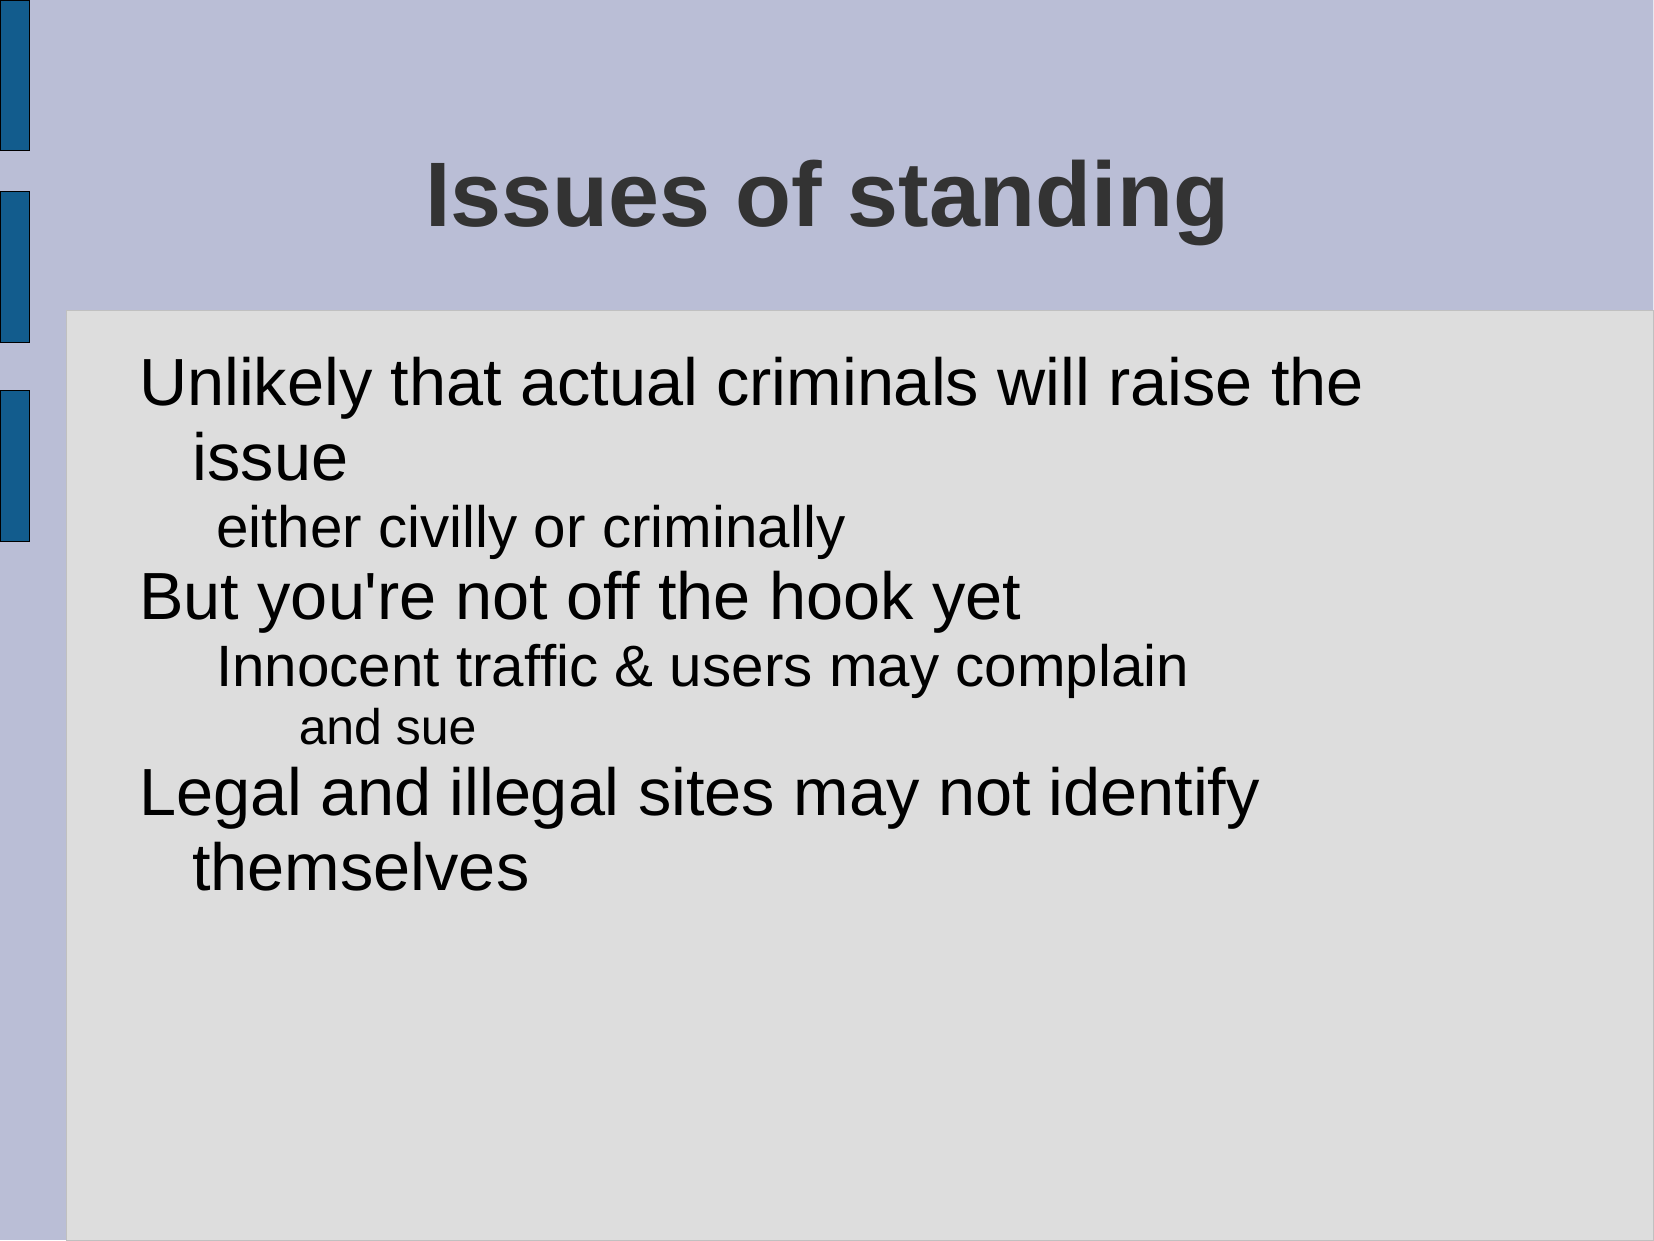

# Issues of standing
Unlikely that actual criminals will raise the issue
either civilly or criminally
But you're not off the hook yet
Innocent traffic & users may complain
and sue
Legal and illegal sites may not identify themselves